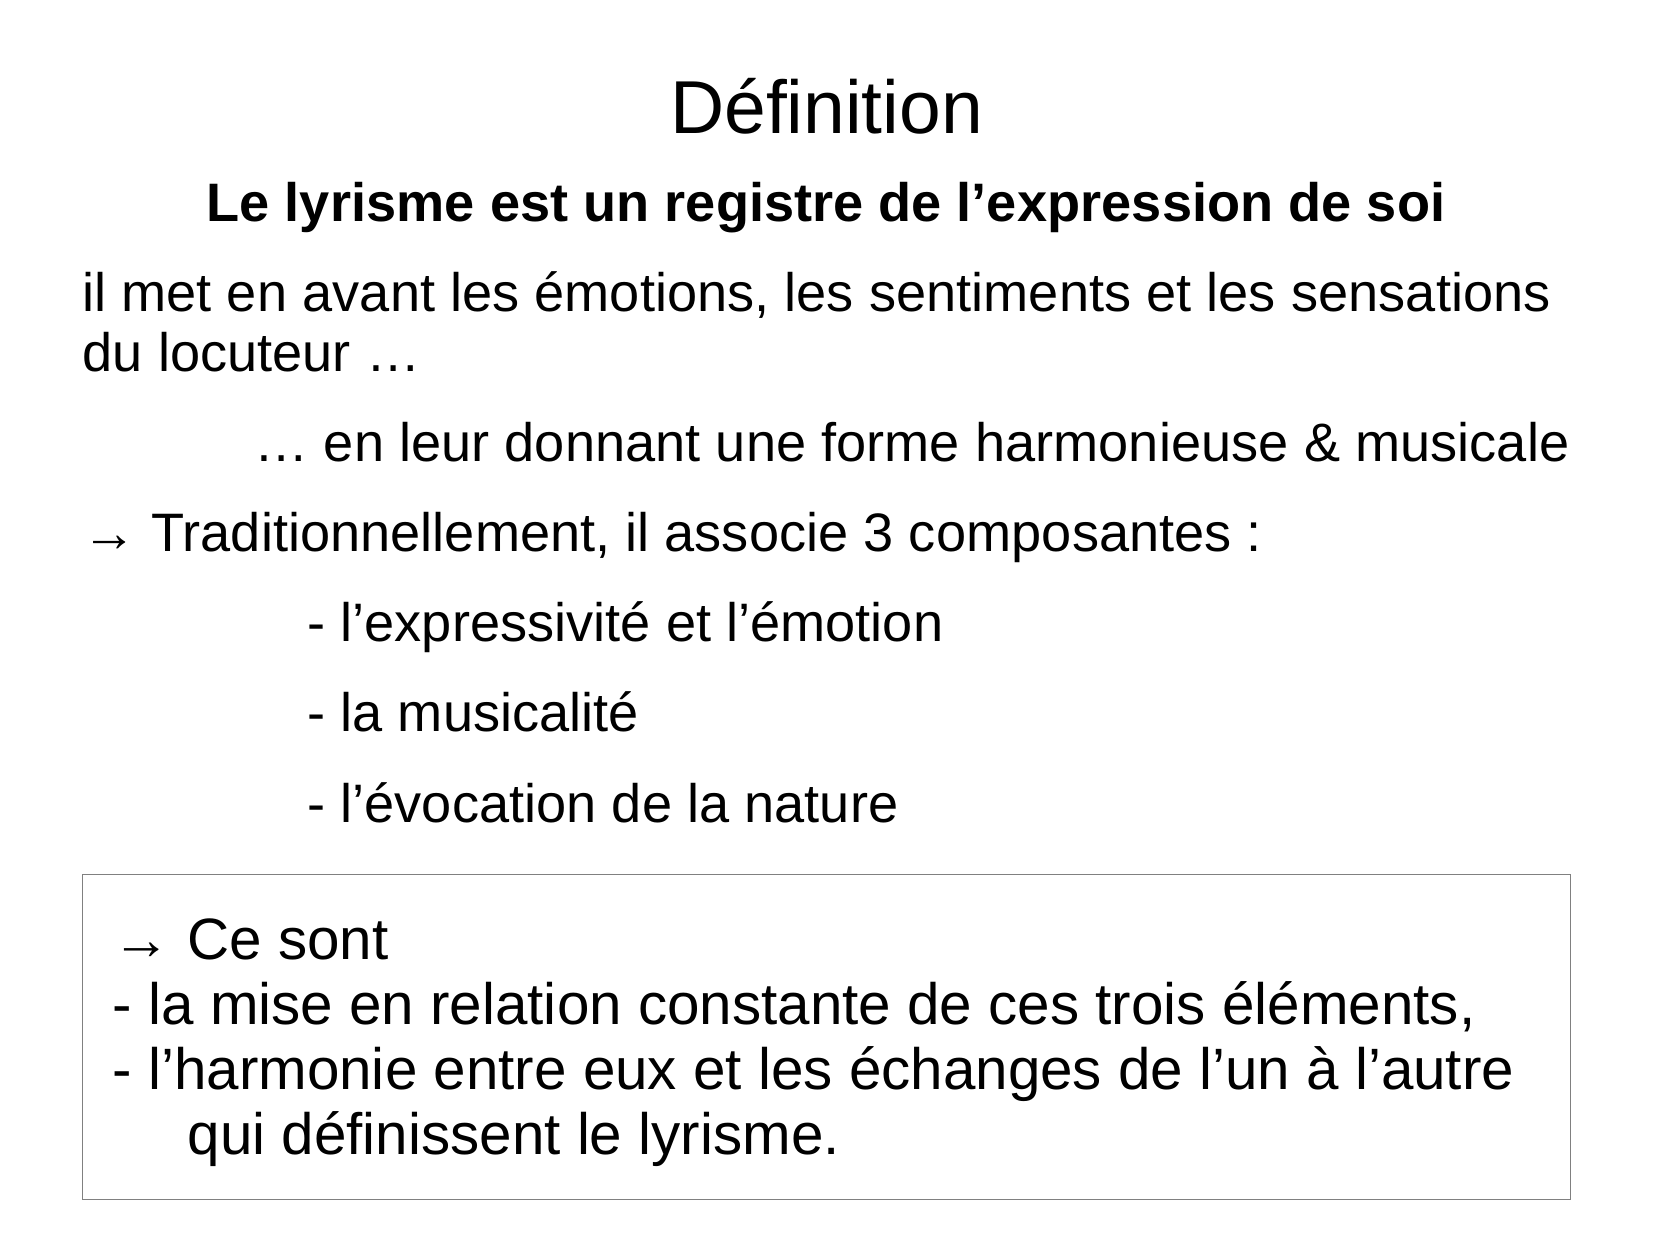

# Définition
Le lyrisme est un registre de l’expression de soi
il met en avant les émotions, les sentiments et les sensations du locuteur …
… en leur donnant une forme harmonieuse & musicale
→ Traditionnellement, il associe 3 composantes :
- l’expressivité et l’émotion
- la musicalité
- l’évocation de la nature
→ Ce sont
- la mise en relation constante de ces trois éléments,
- l’harmonie entre eux et les échanges de l’un à l’autre
qui définissent le lyrisme.